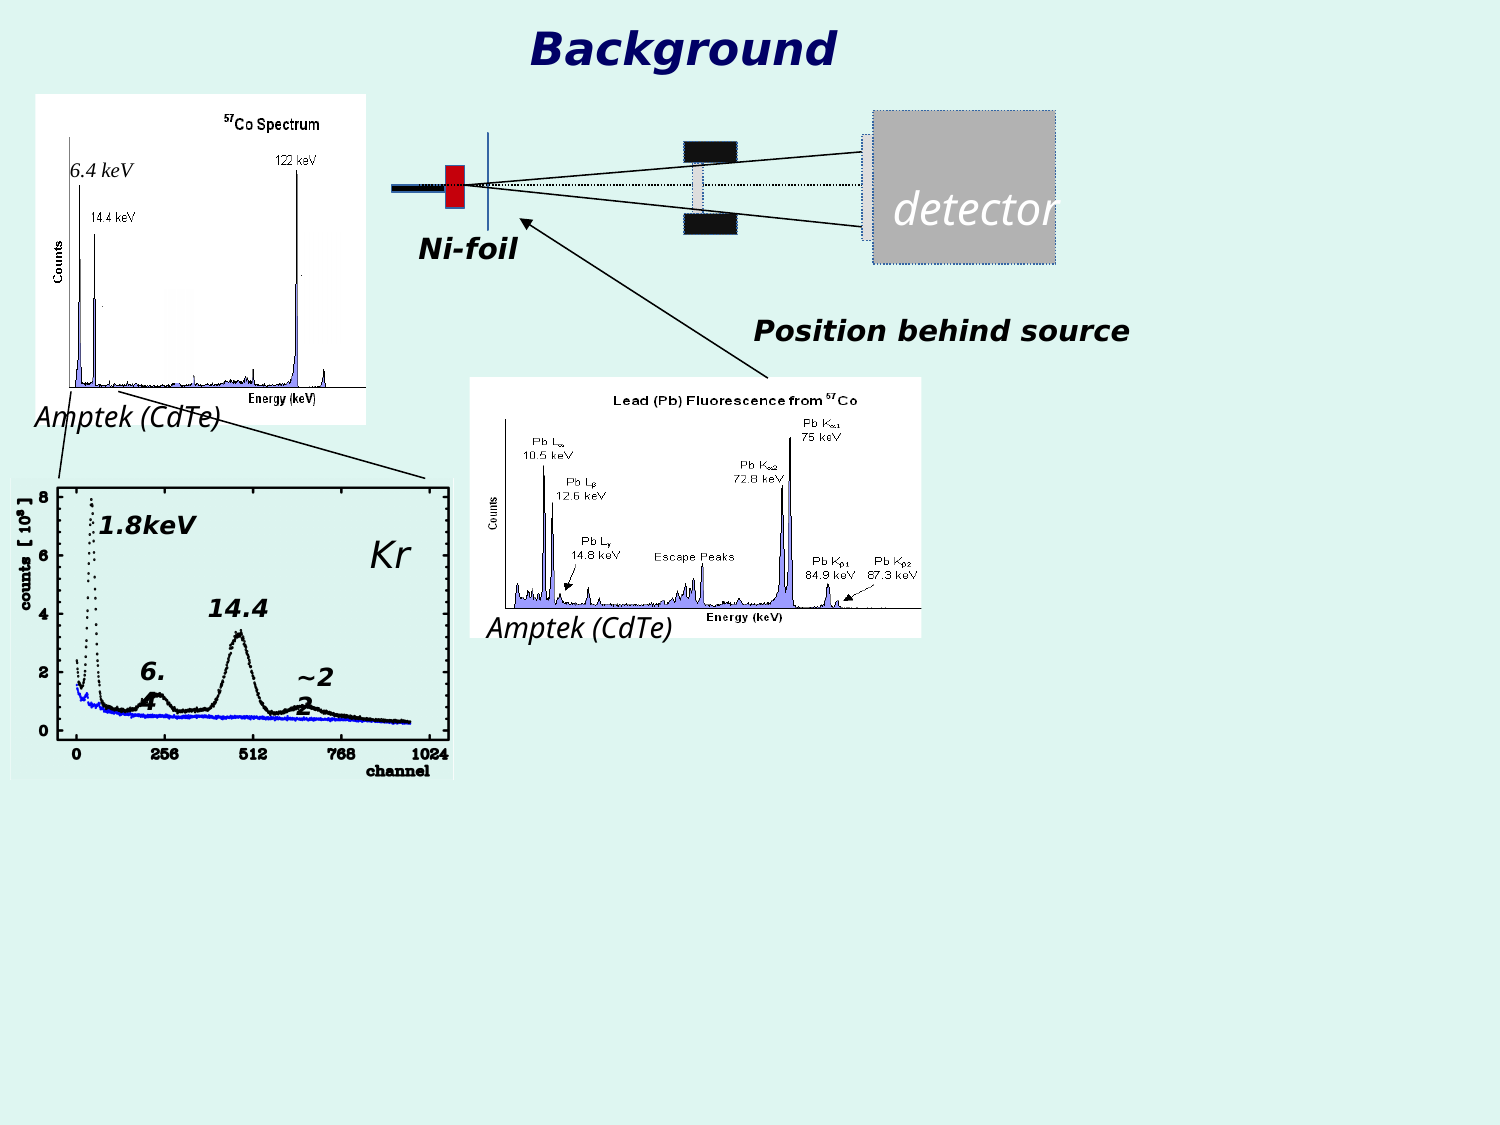

Background
detector
6.4 keV
Ni-foil
Position behind source
Amptek (CdTe)
1.8keV
Kr
14.4
6.4
~22
Amptek (CdTe)